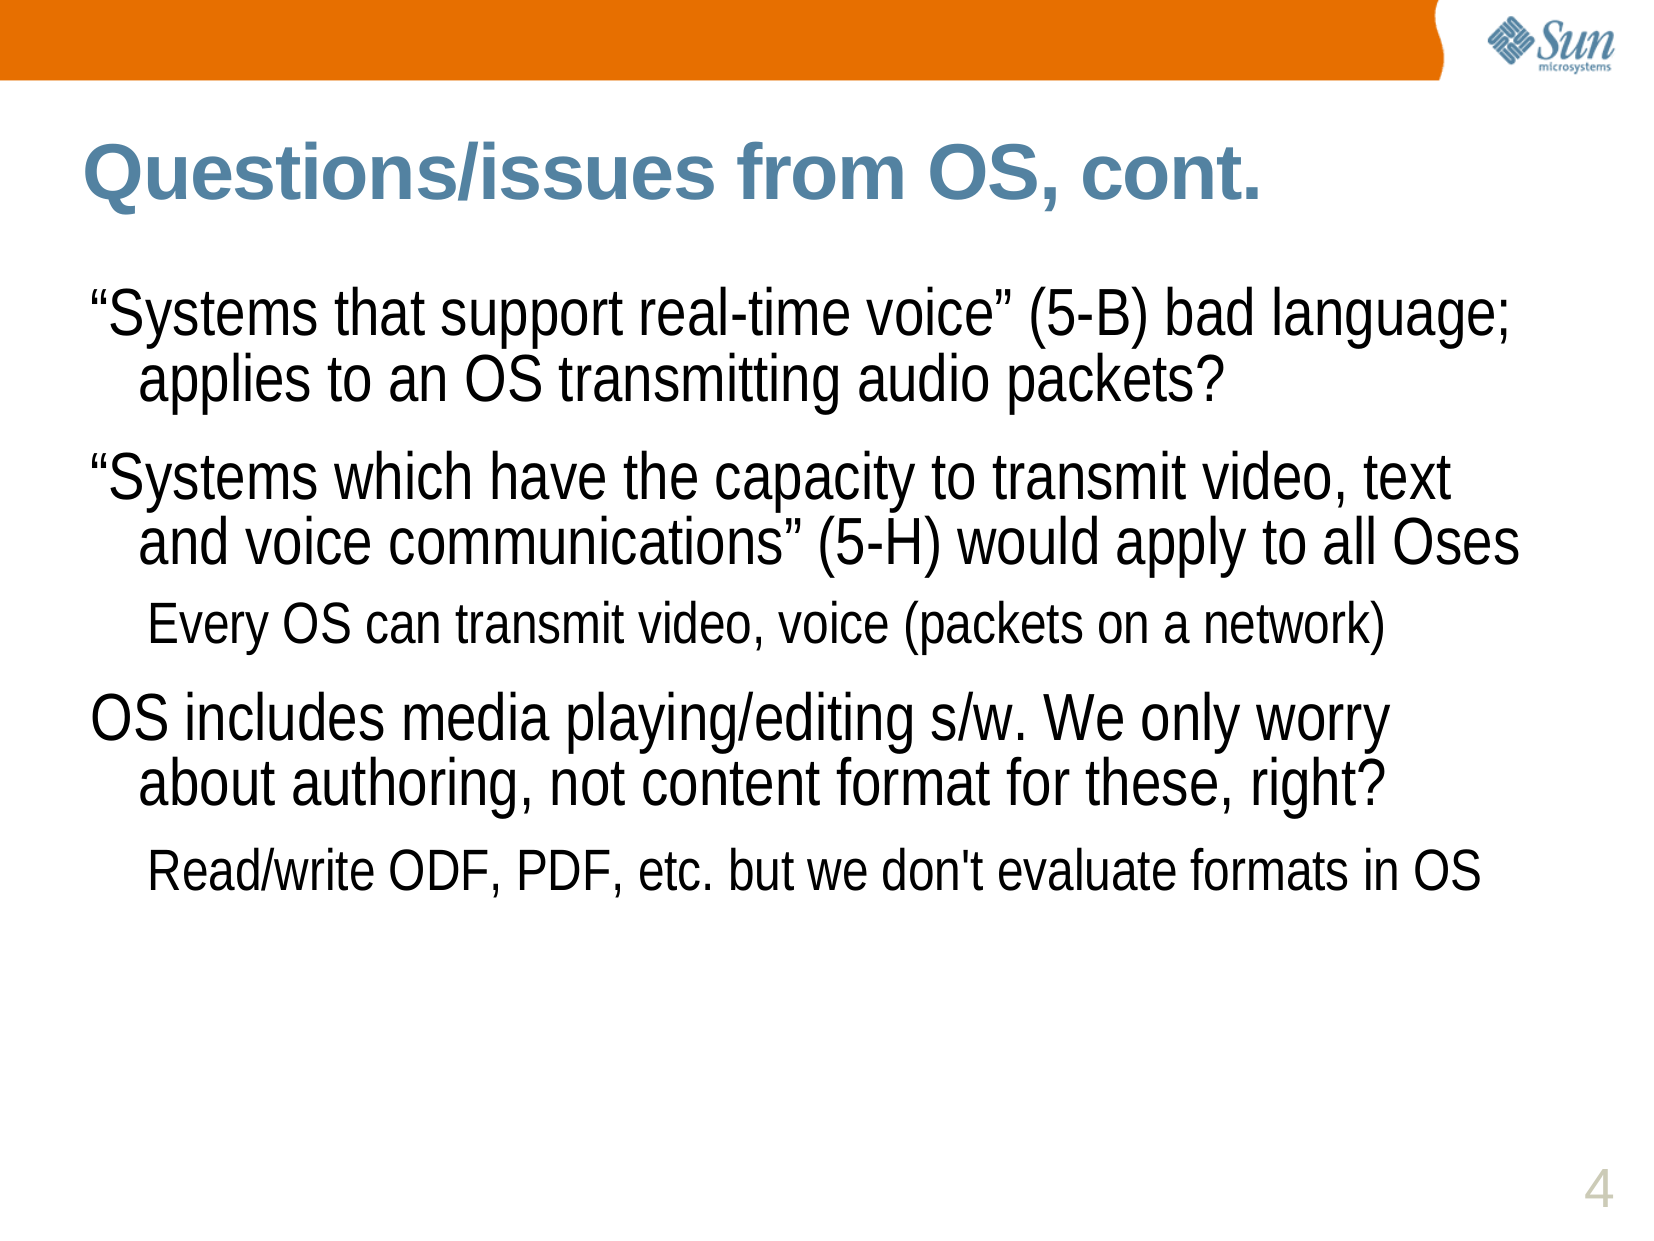

# Questions/issues from OS, cont.
“Systems that support real-time voice” (5-B) bad language; applies to an OS transmitting audio packets?
“Systems which have the capacity to transmit video, text and voice communications” (5-H) would apply to all Oses
Every OS can transmit video, voice (packets on a network)
OS includes media playing/editing s/w. We only worry about authoring, not content format for these, right?
Read/write ODF, PDF, etc. but we don't evaluate formats in OS